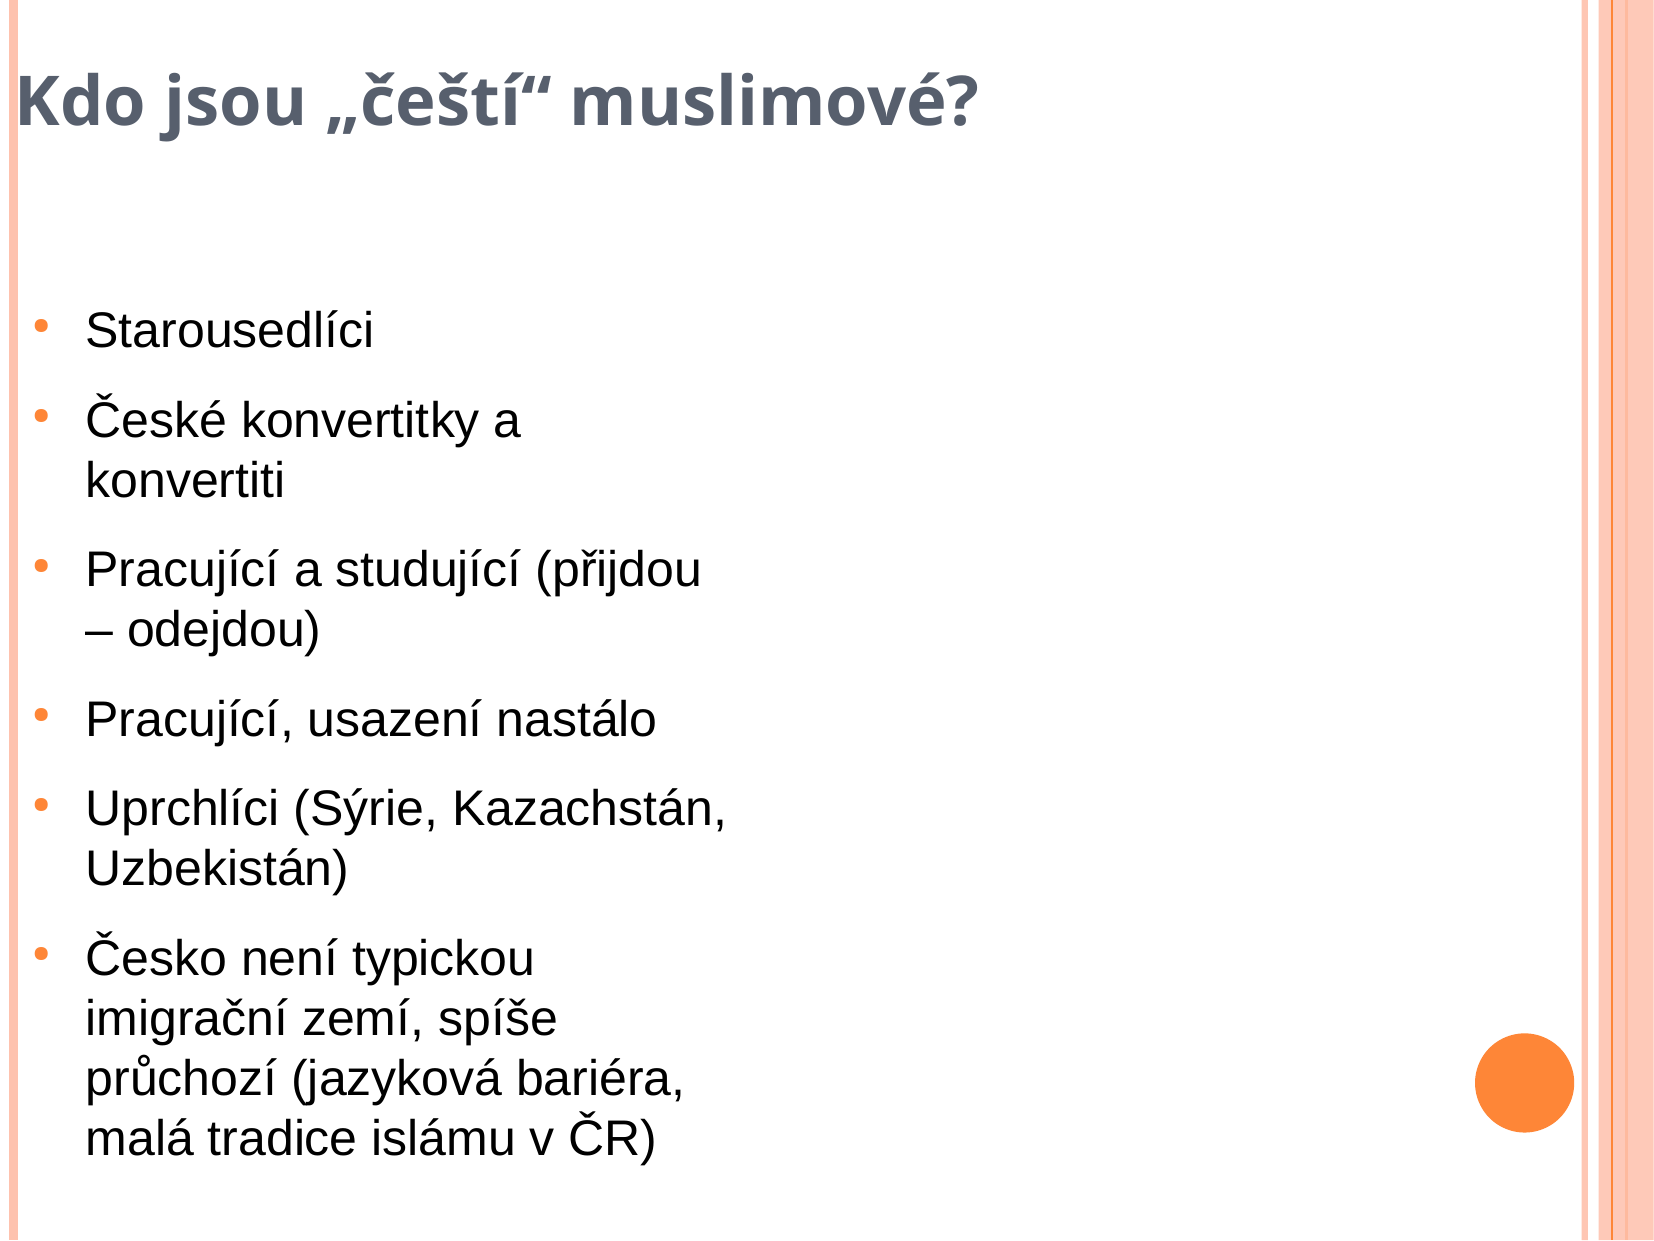

# Kdo jsou „čeští“ muslimové?
Starousedlíci
České konvertitky a konvertiti
Pracující a studující (přijdou – odejdou)
Pracující, usazení nastálo
Uprchlíci (Sýrie, Kazachstán, Uzbekistán)
Česko není typickou imigrační zemí, spíše průchozí (jazyková bariéra, malá tradice islámu v ČR)